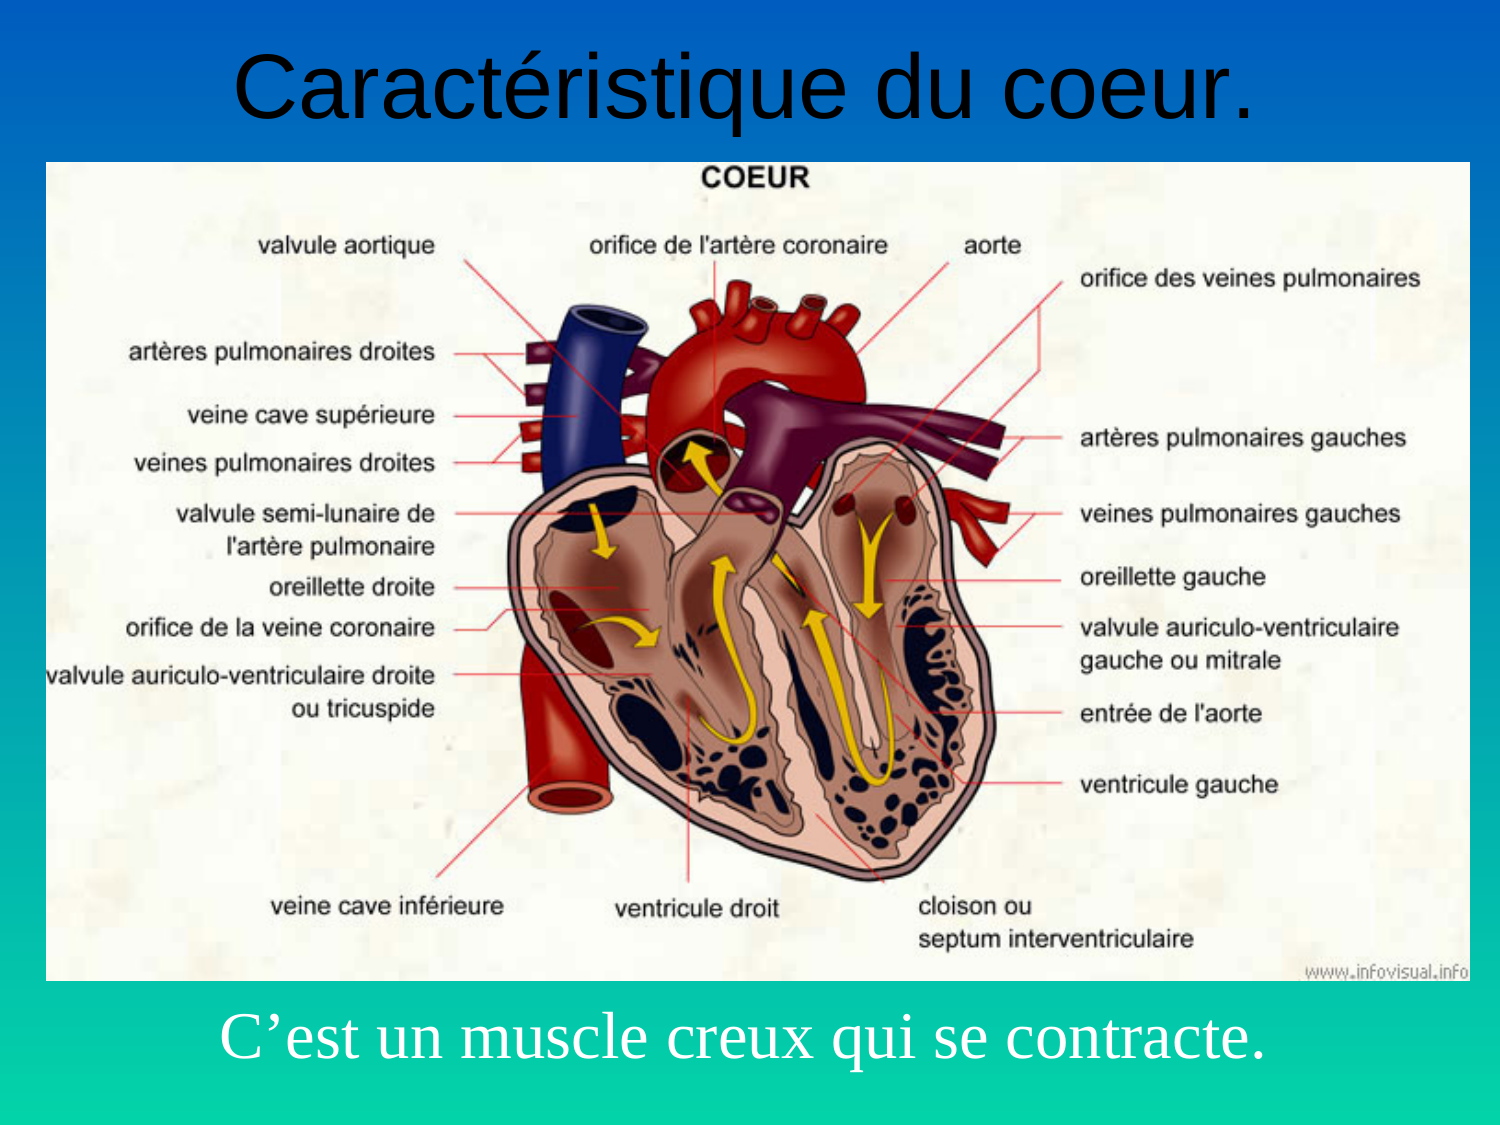

Caractéristique du coeur.
C’est un muscle creux qui se contracte.